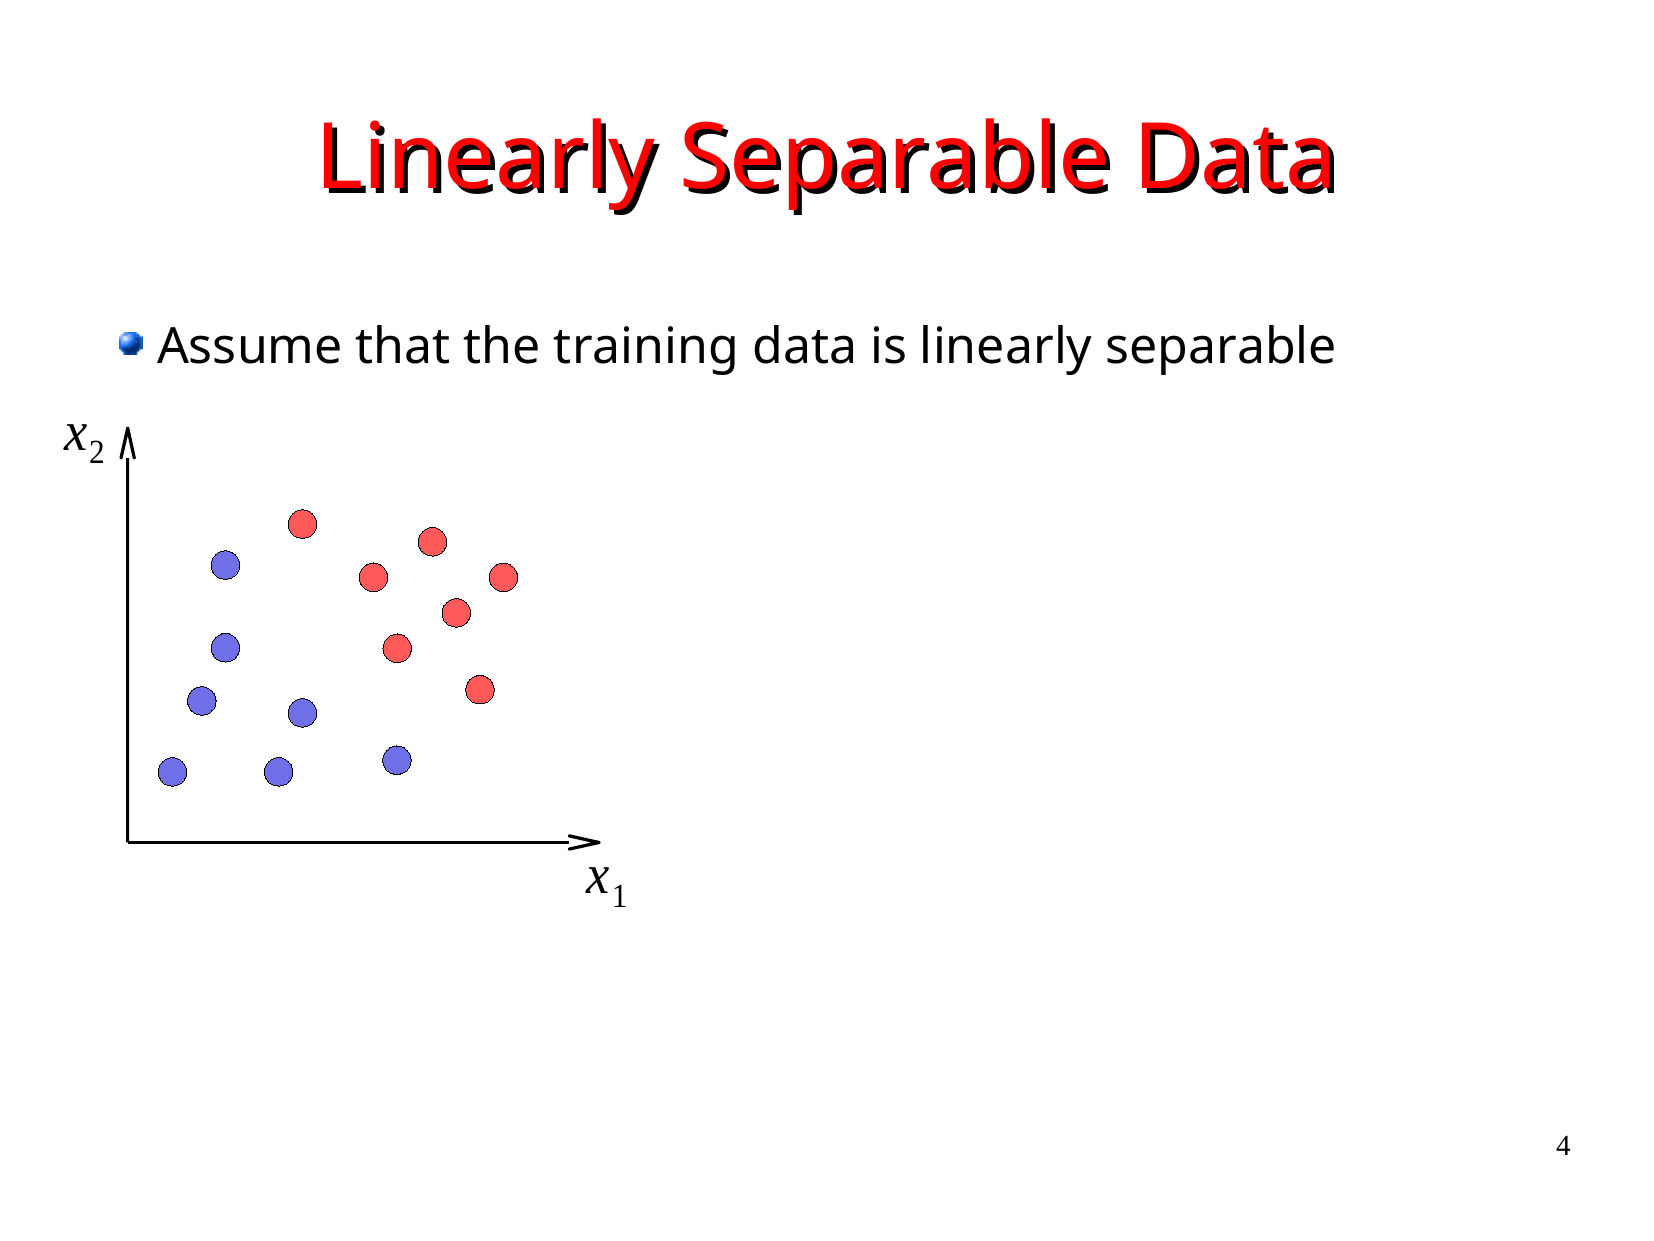

# Linearly Separable Data
Assume that the training data is linearly separable
4